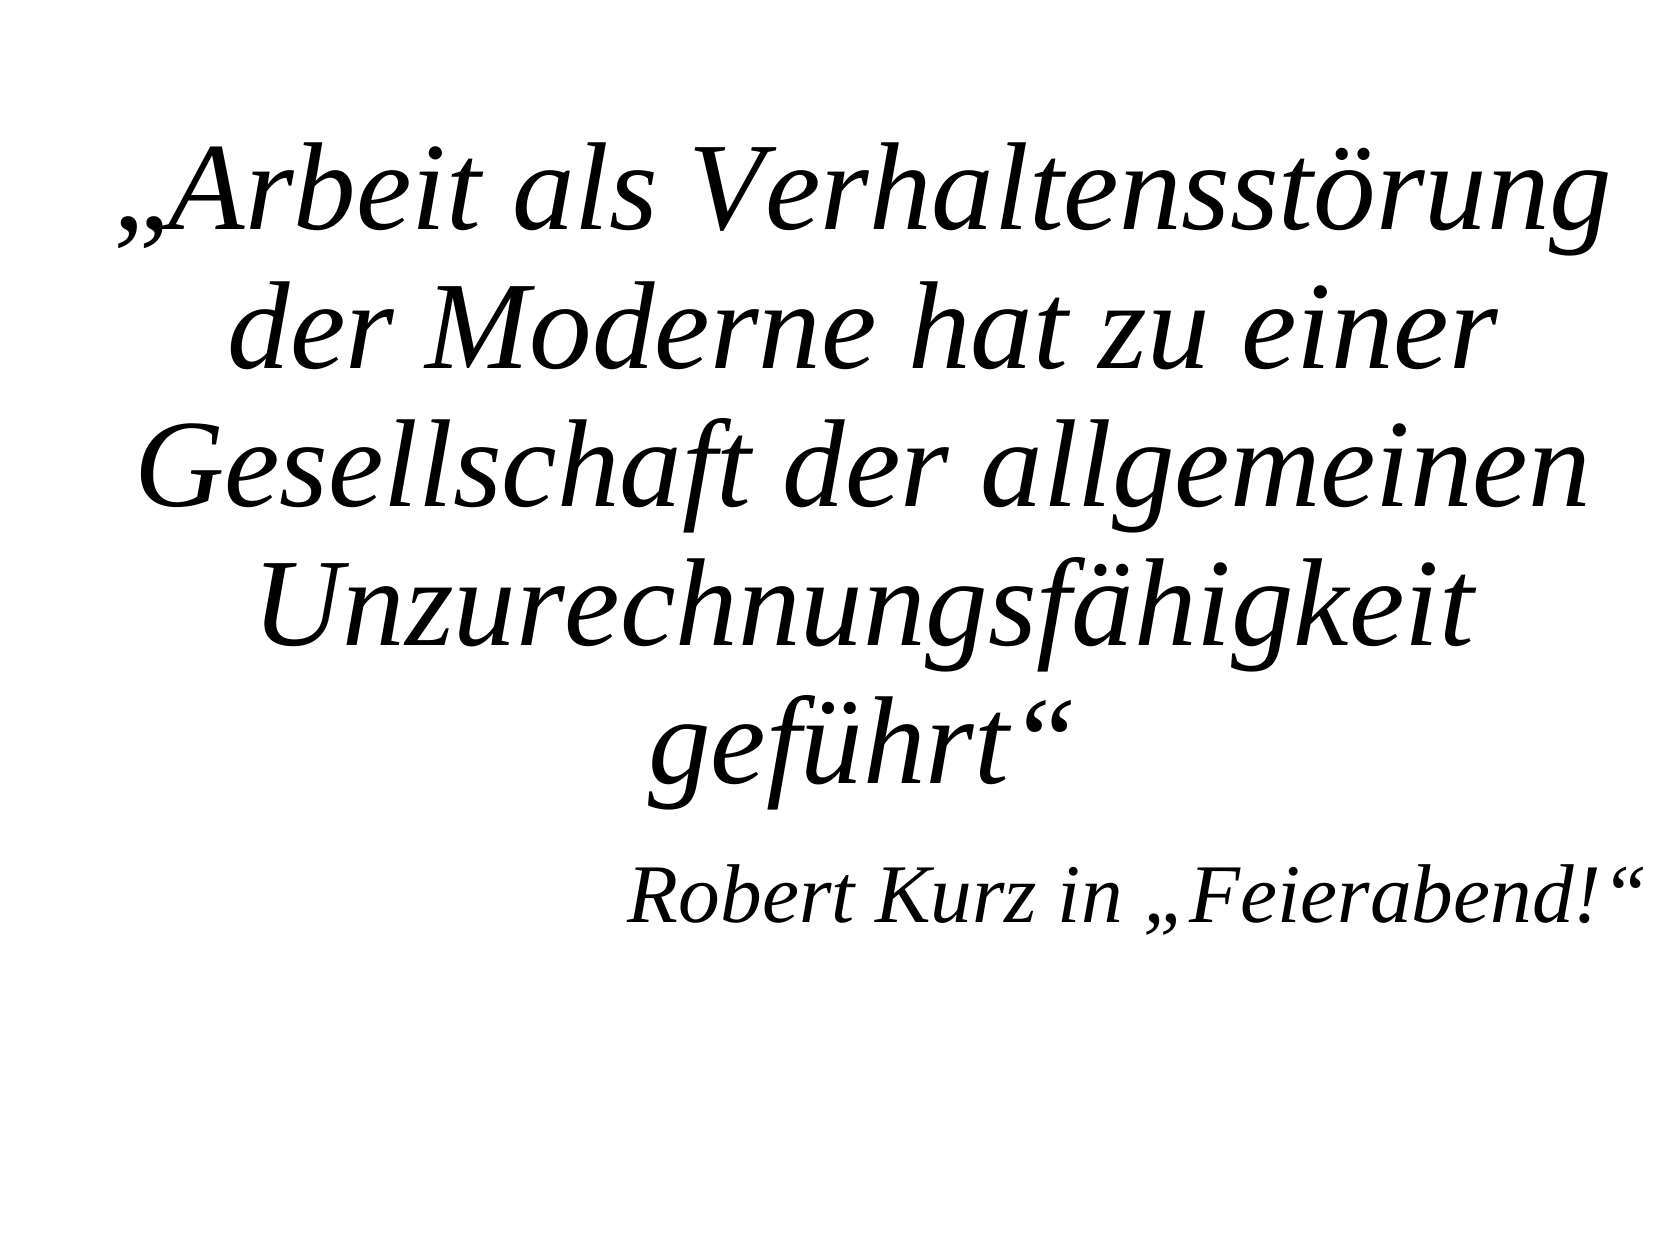

„Arbeit als Verhaltensstörung
der Moderne hat zu einer
Gesellschaft der allgemeinen
Unzurechnungsfähigkeit
geführt“
Robert Kurz in „Feierabend!“